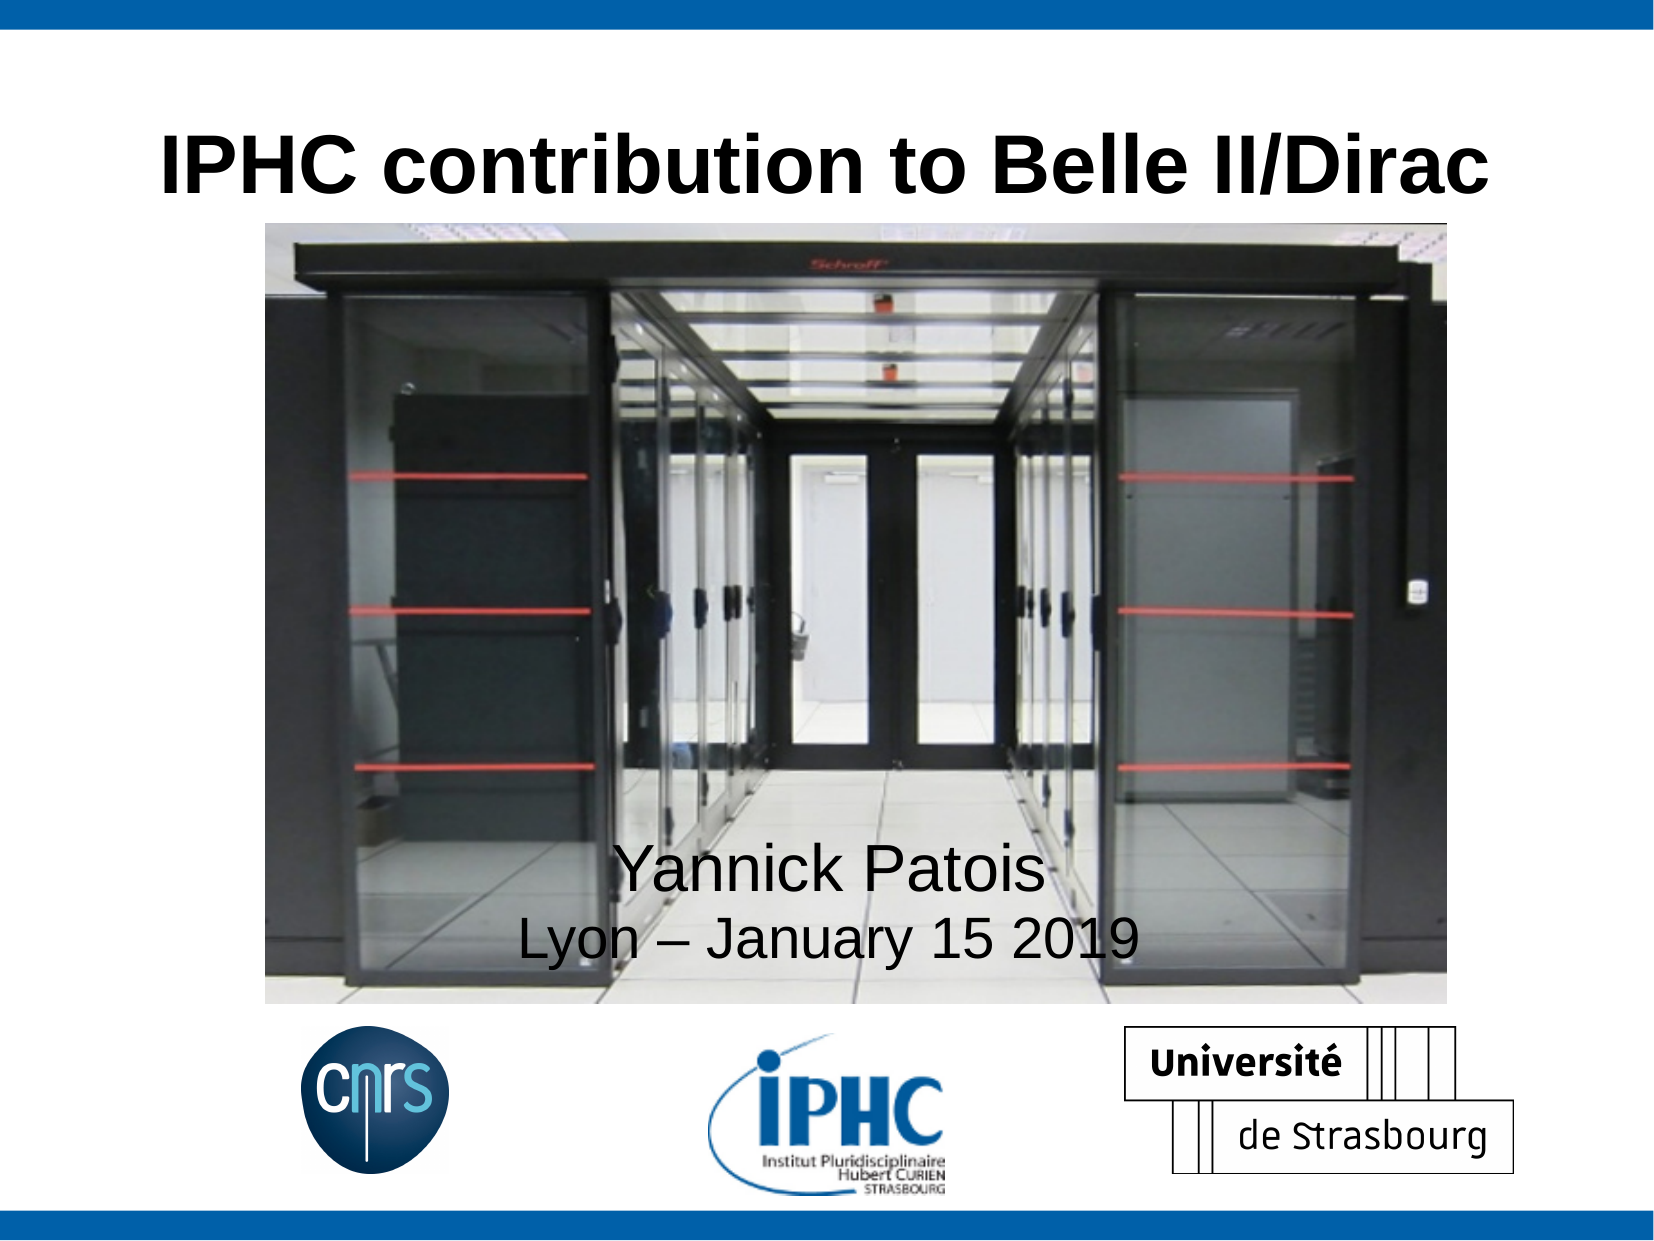

IPHC contribution to Belle II/Dirac
Yannick Patois
Lyon – January 15 2019